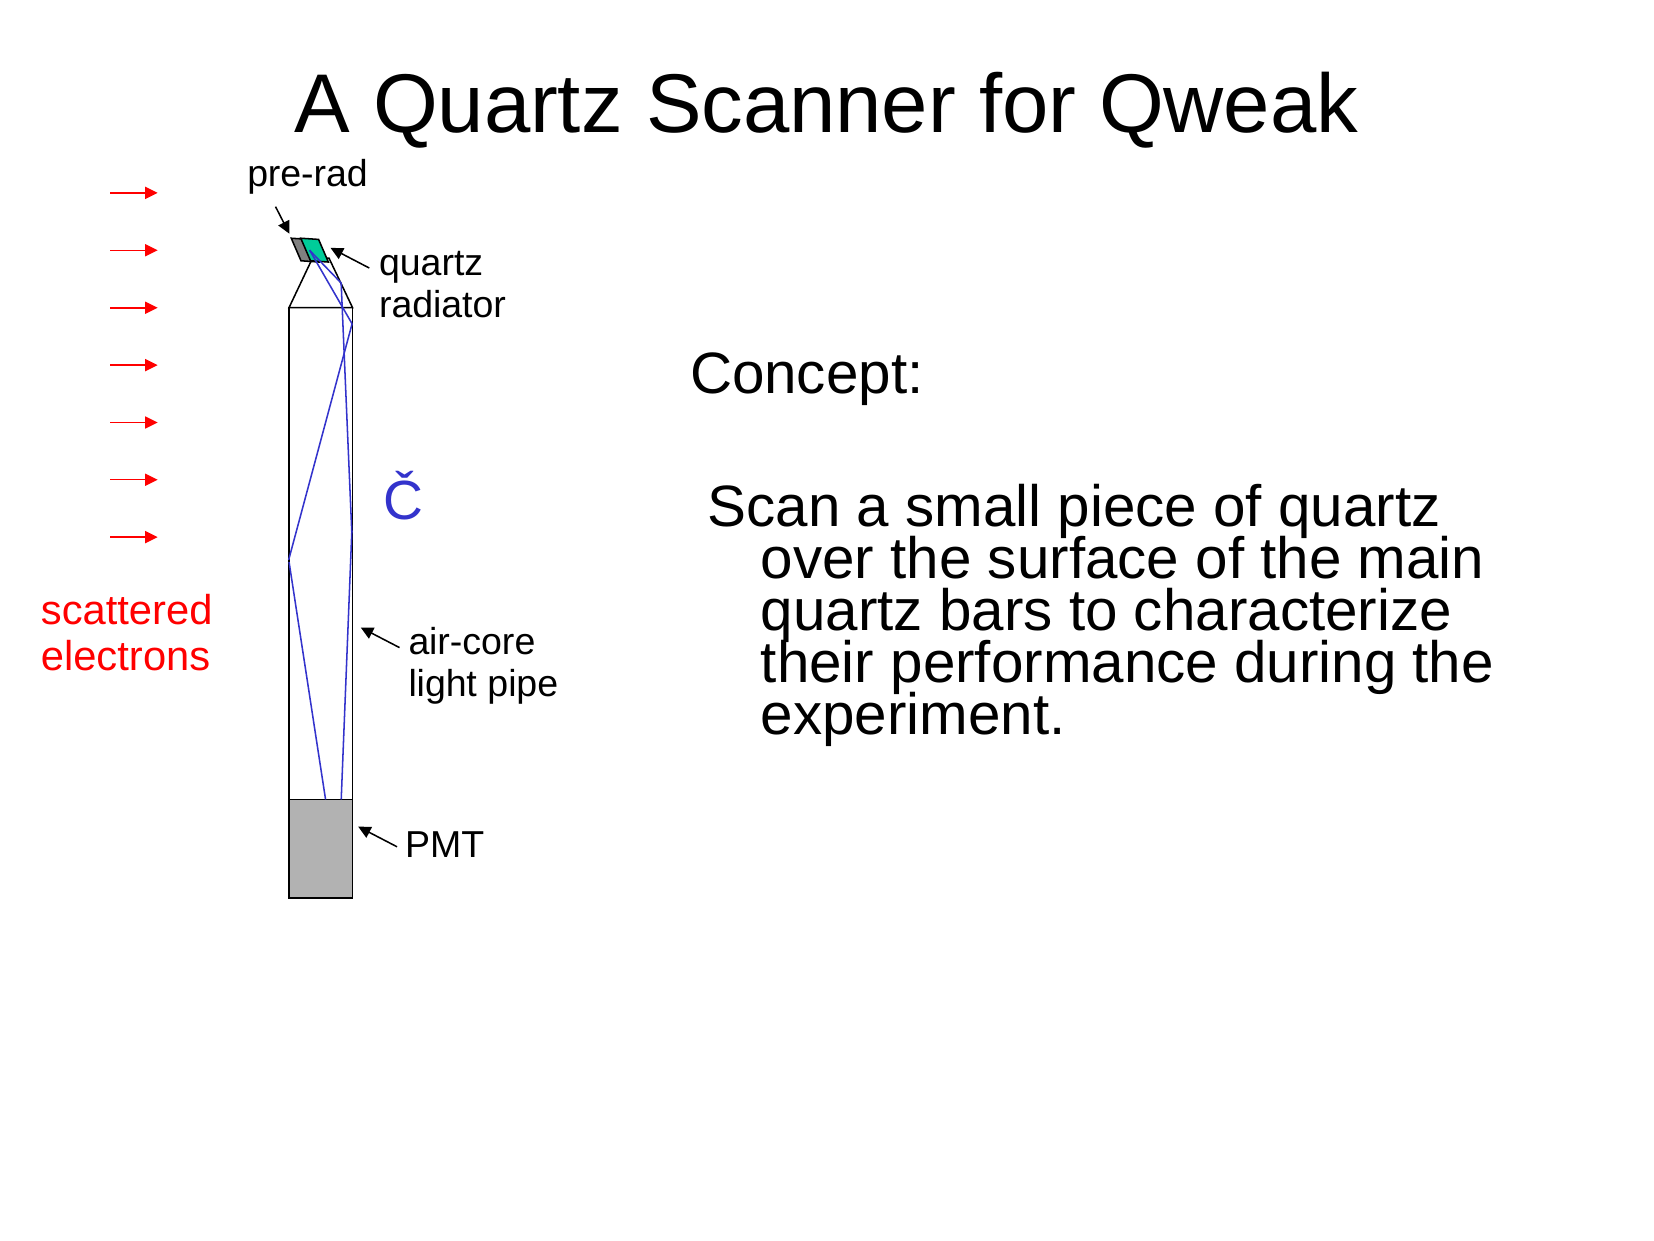

# A Quartz Scanner for Qweak
pre-rad
quartz
radiator
Concept:
Scan a small piece of quartz over the surface of the main quartz bars to characterize their performance during the experiment.
Č
scattered
electrons
air-core
light pipe
PMT